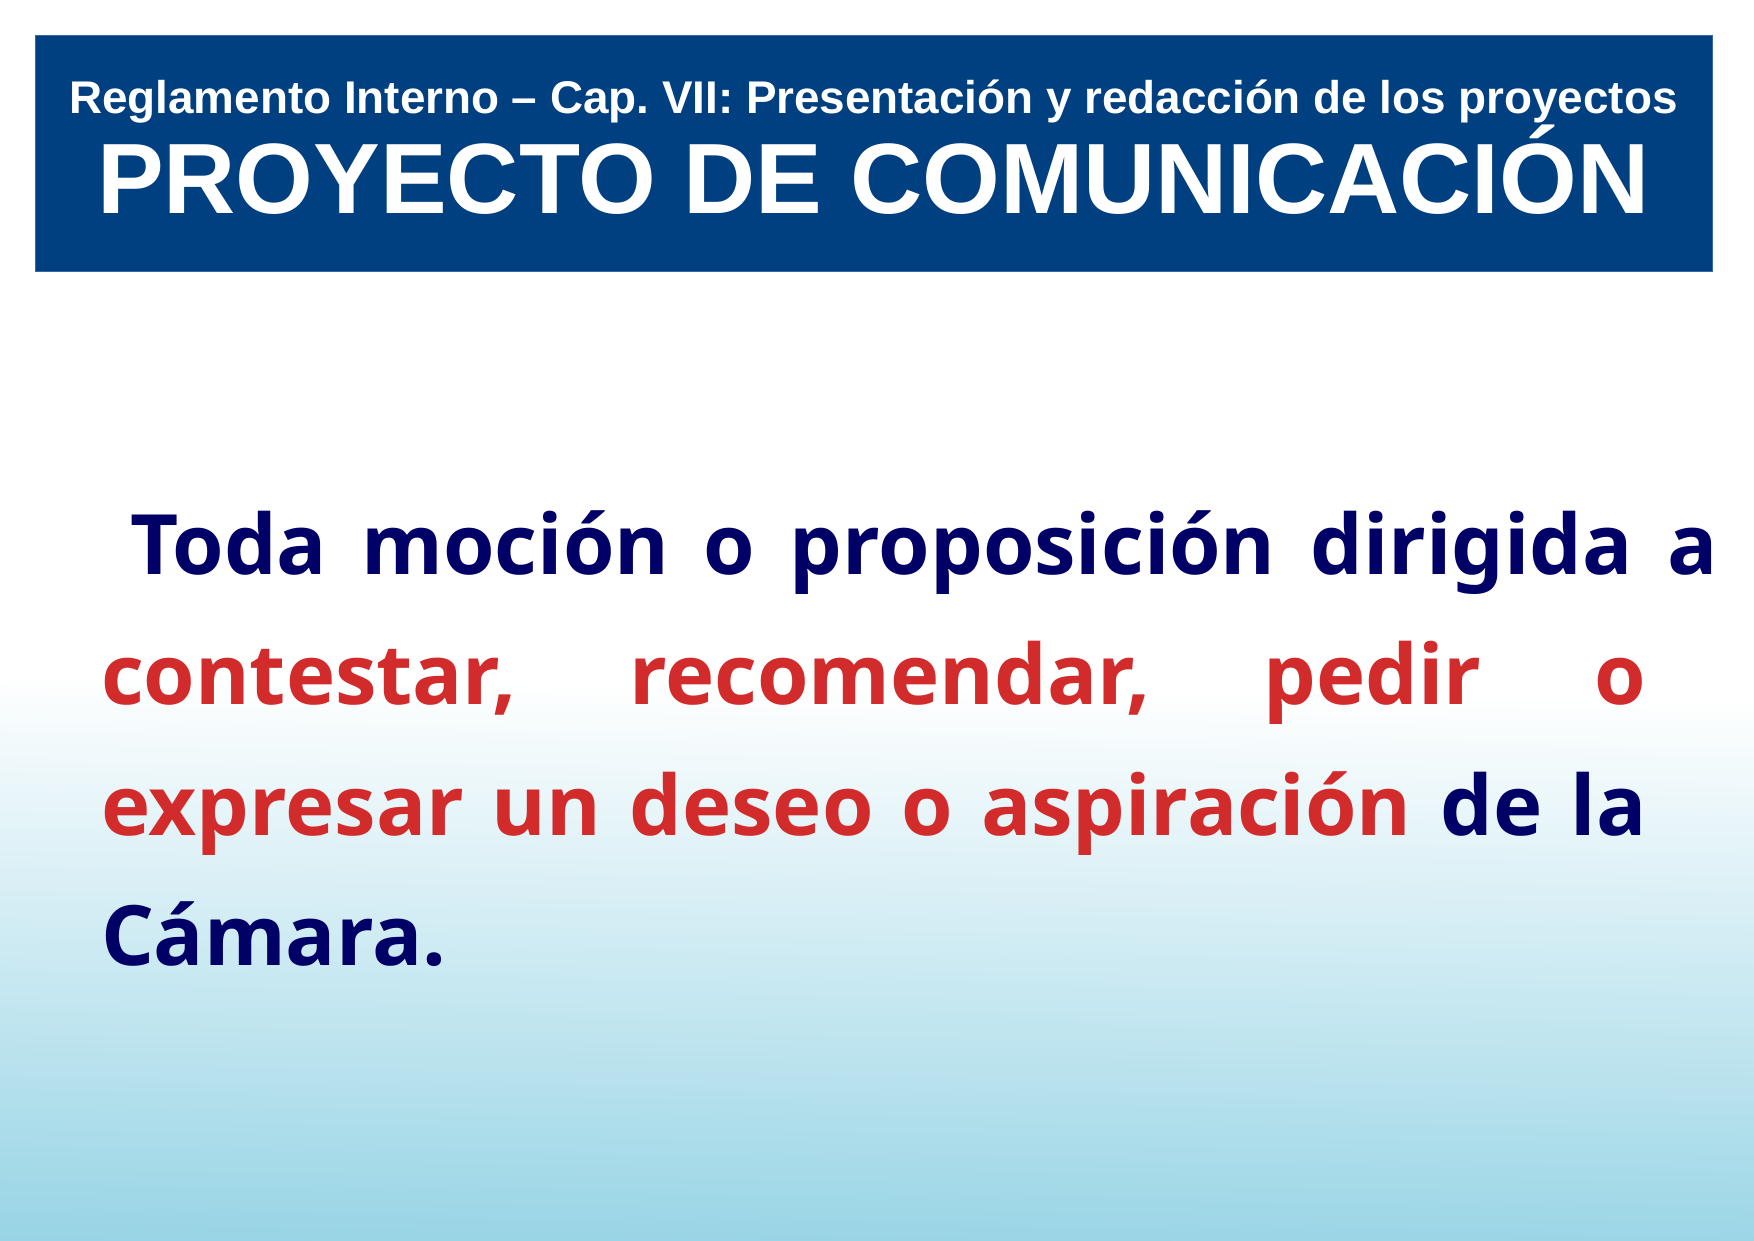

Reglamento Interno – Cap. VII: Presentación y redacción de los proyectos
PROYECTO DE COMUNICACIÓN
Toda moción o proposición dirigida a contestar, recomendar, pedir o expresar un deseo o aspiración de la Cámara.